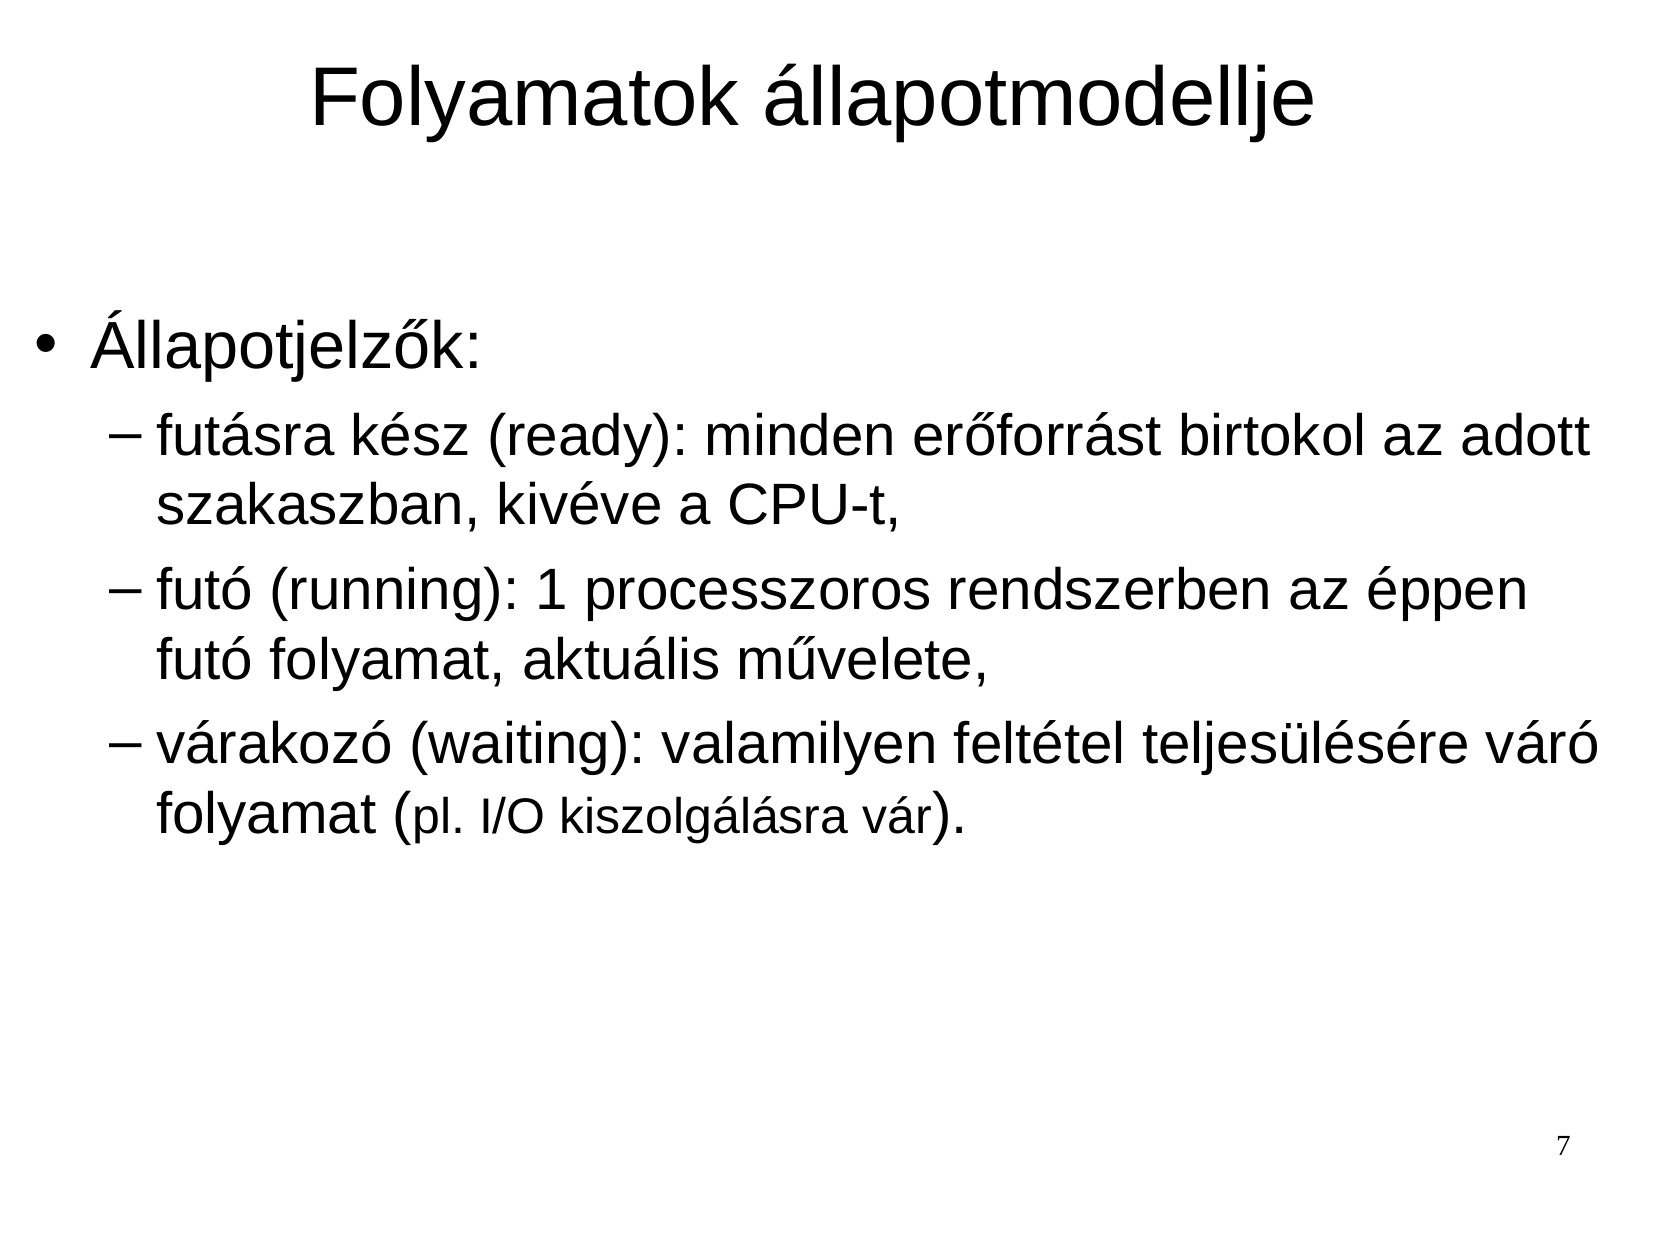

# Folyamatok állapotmodellje
Állapotjelzők:
futásra kész (ready): minden erőforrást birtokol az adott szakaszban, kivéve a CPU-t,
futó (running): 1 processzoros rendszerben az éppen futó folyamat, aktuális művelete,
várakozó (waiting): valamilyen feltétel teljesülésére váró folyamat (pl. I/O kiszolgálásra vár).
7